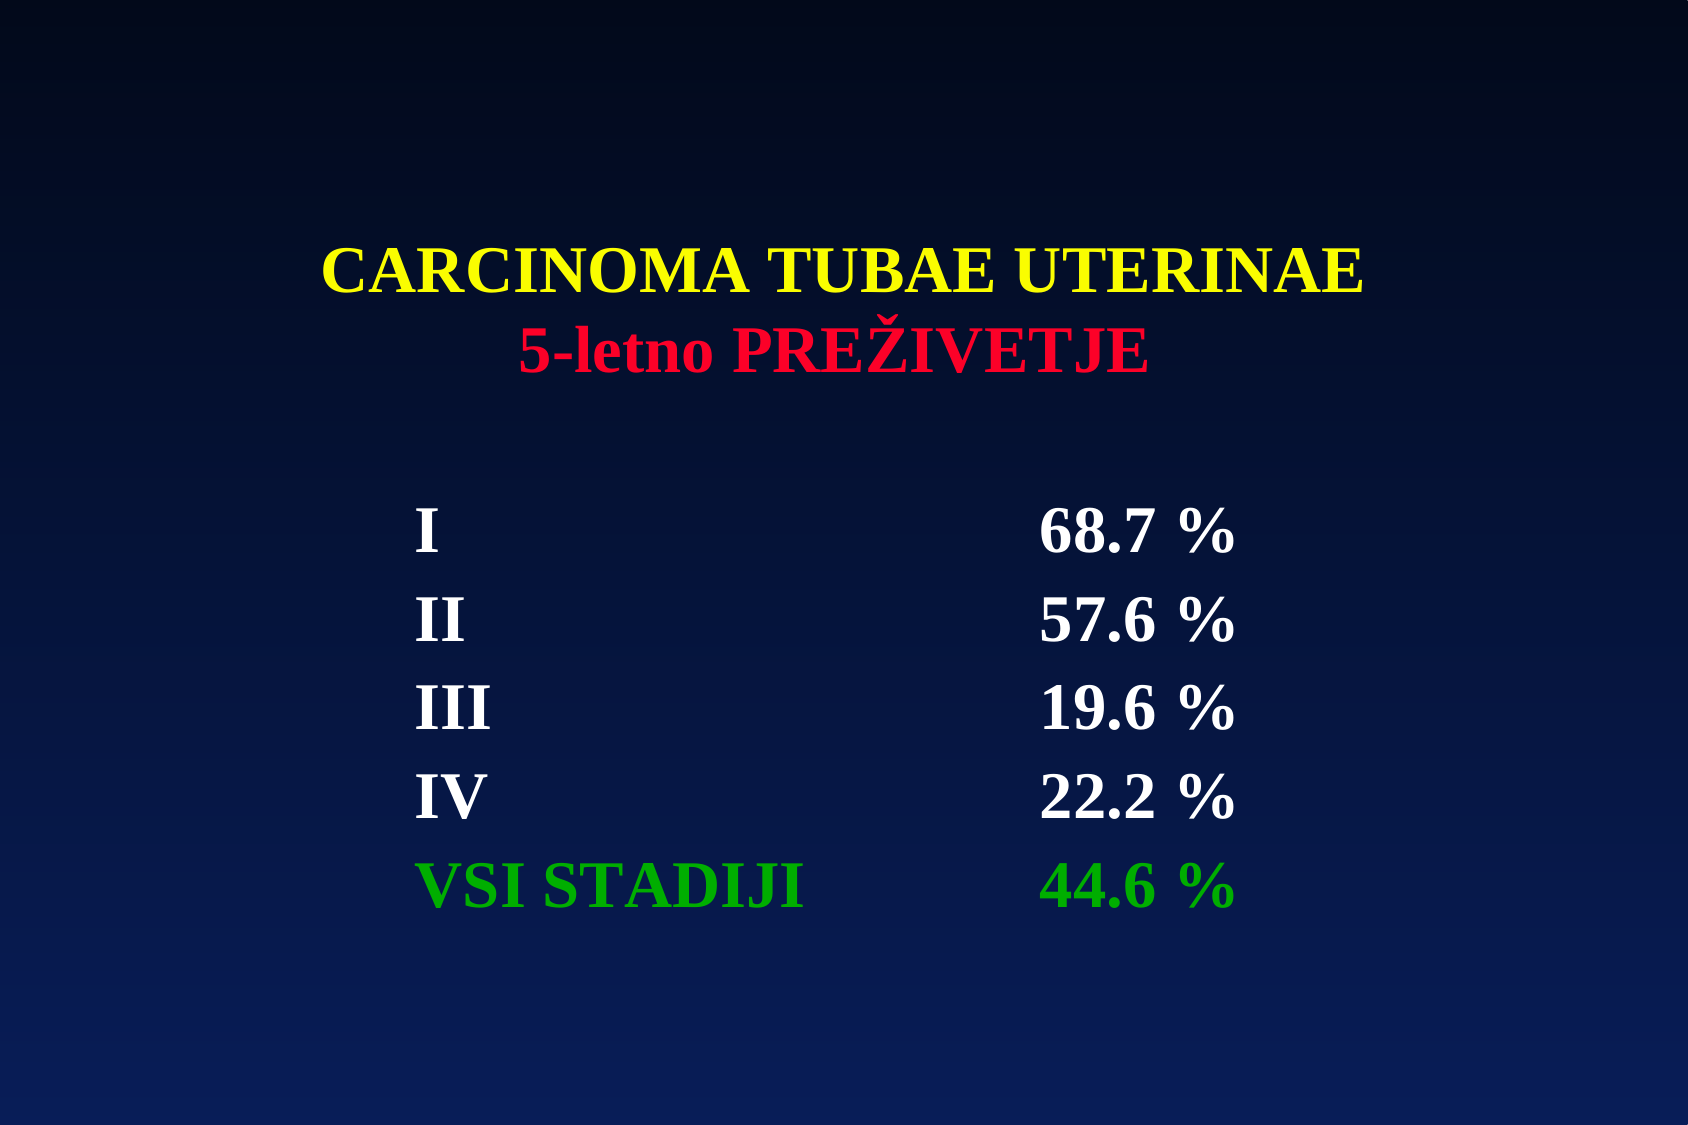

# CARCINOMA TUBAE UTERINAE 5-letno PREŽIVETJE
I						68.7 %
II						57.6 %
III					19.6 %
IV					22.2 %
VSI STADIJI		44.6 %